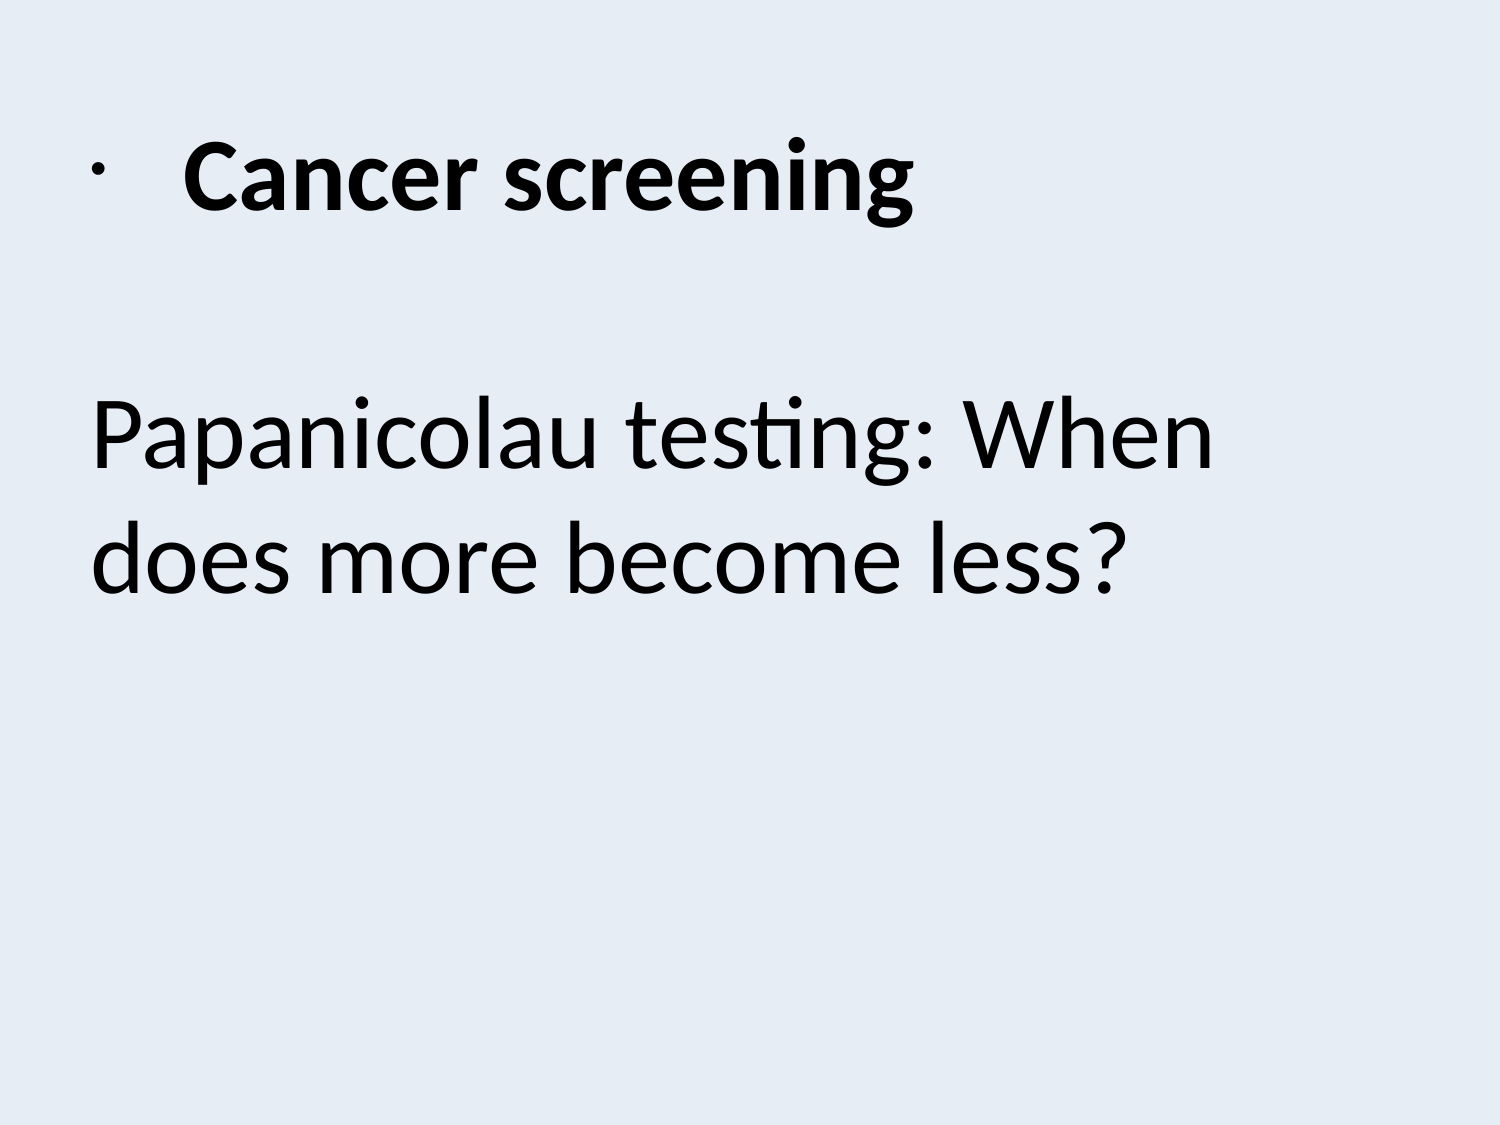

# Cancer screening
Papanicolau testing: When does more become less?